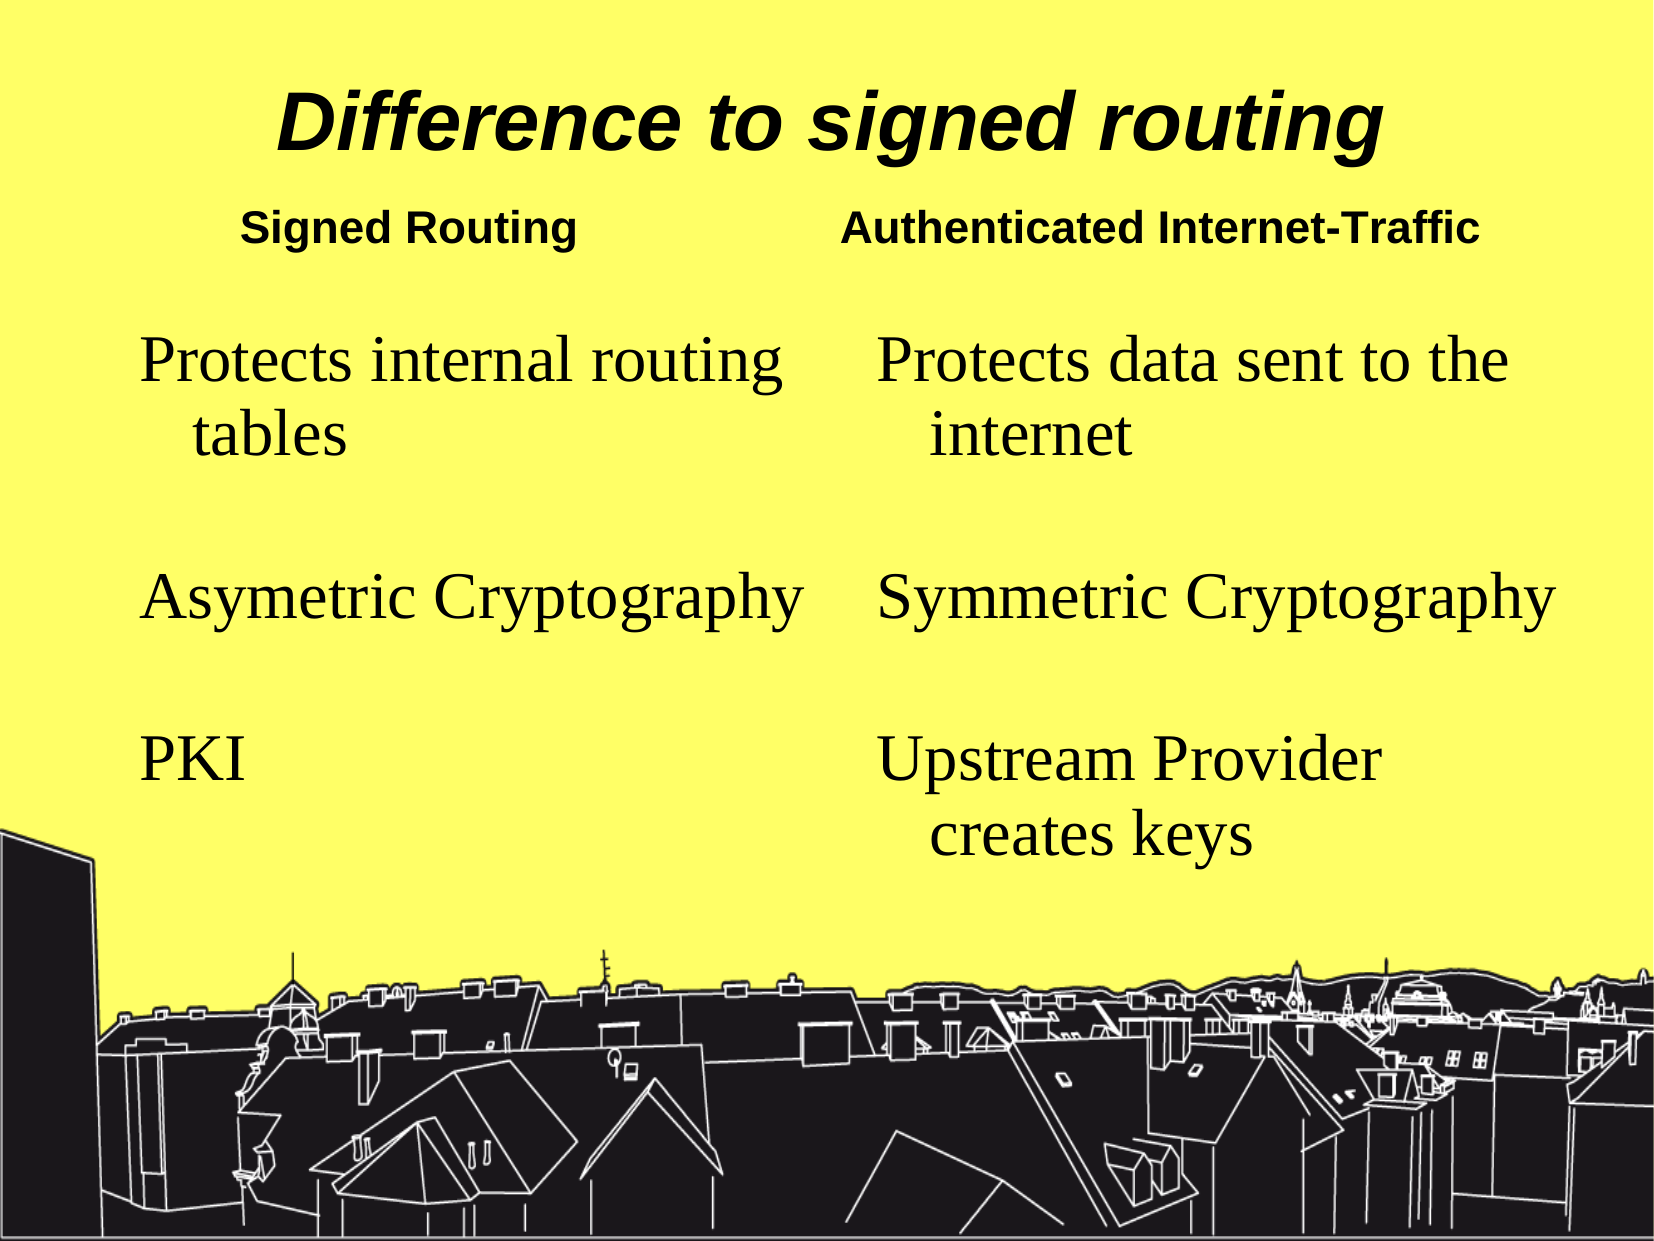

# Difference to signed routing
Signed Routing
Authenticated Internet-Traffic
Protects internal routing tables
Asymetric Cryptography
PKI
Protects data sent to the internet
Symmetric Cryptography
Upstream Provider creates keys